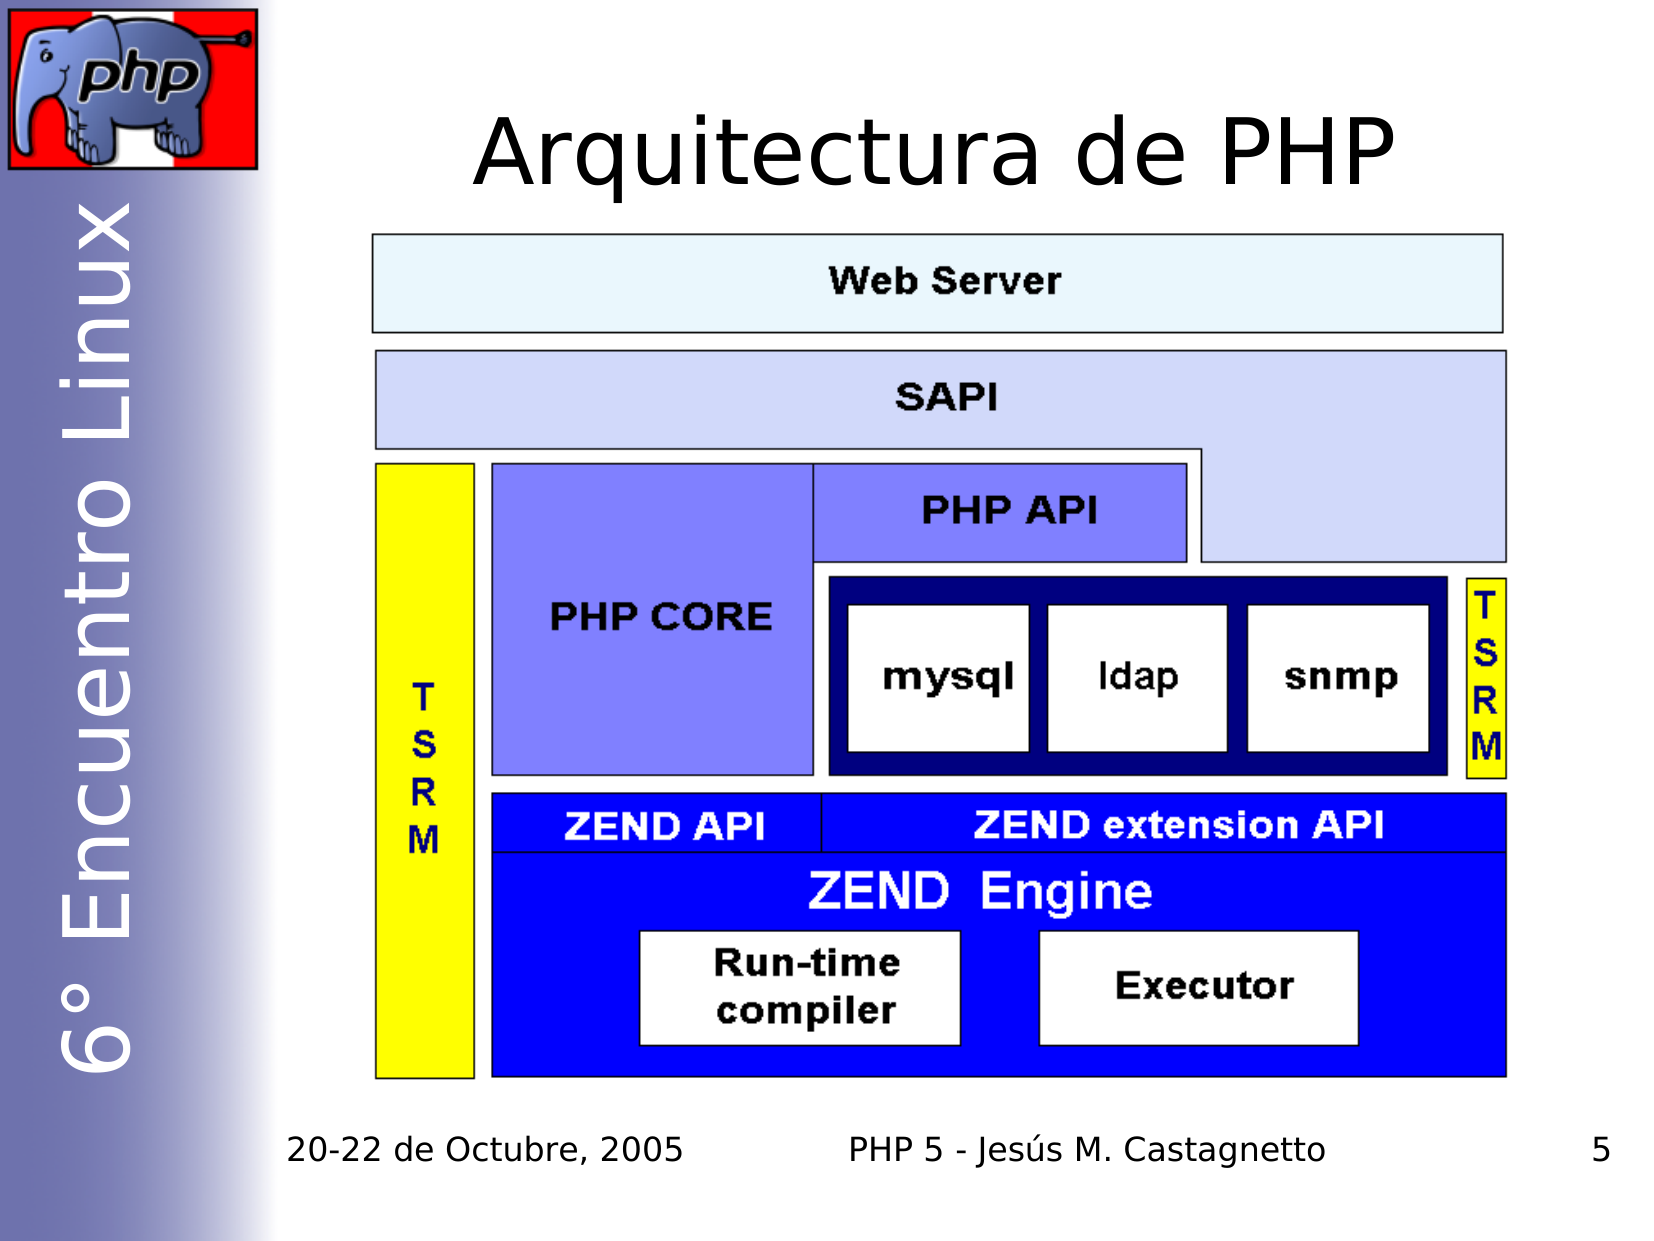

# Arquitectura de PHP
20-22 de Octubre, 2005
PHP 5 - Jesús M. Castagnetto
5